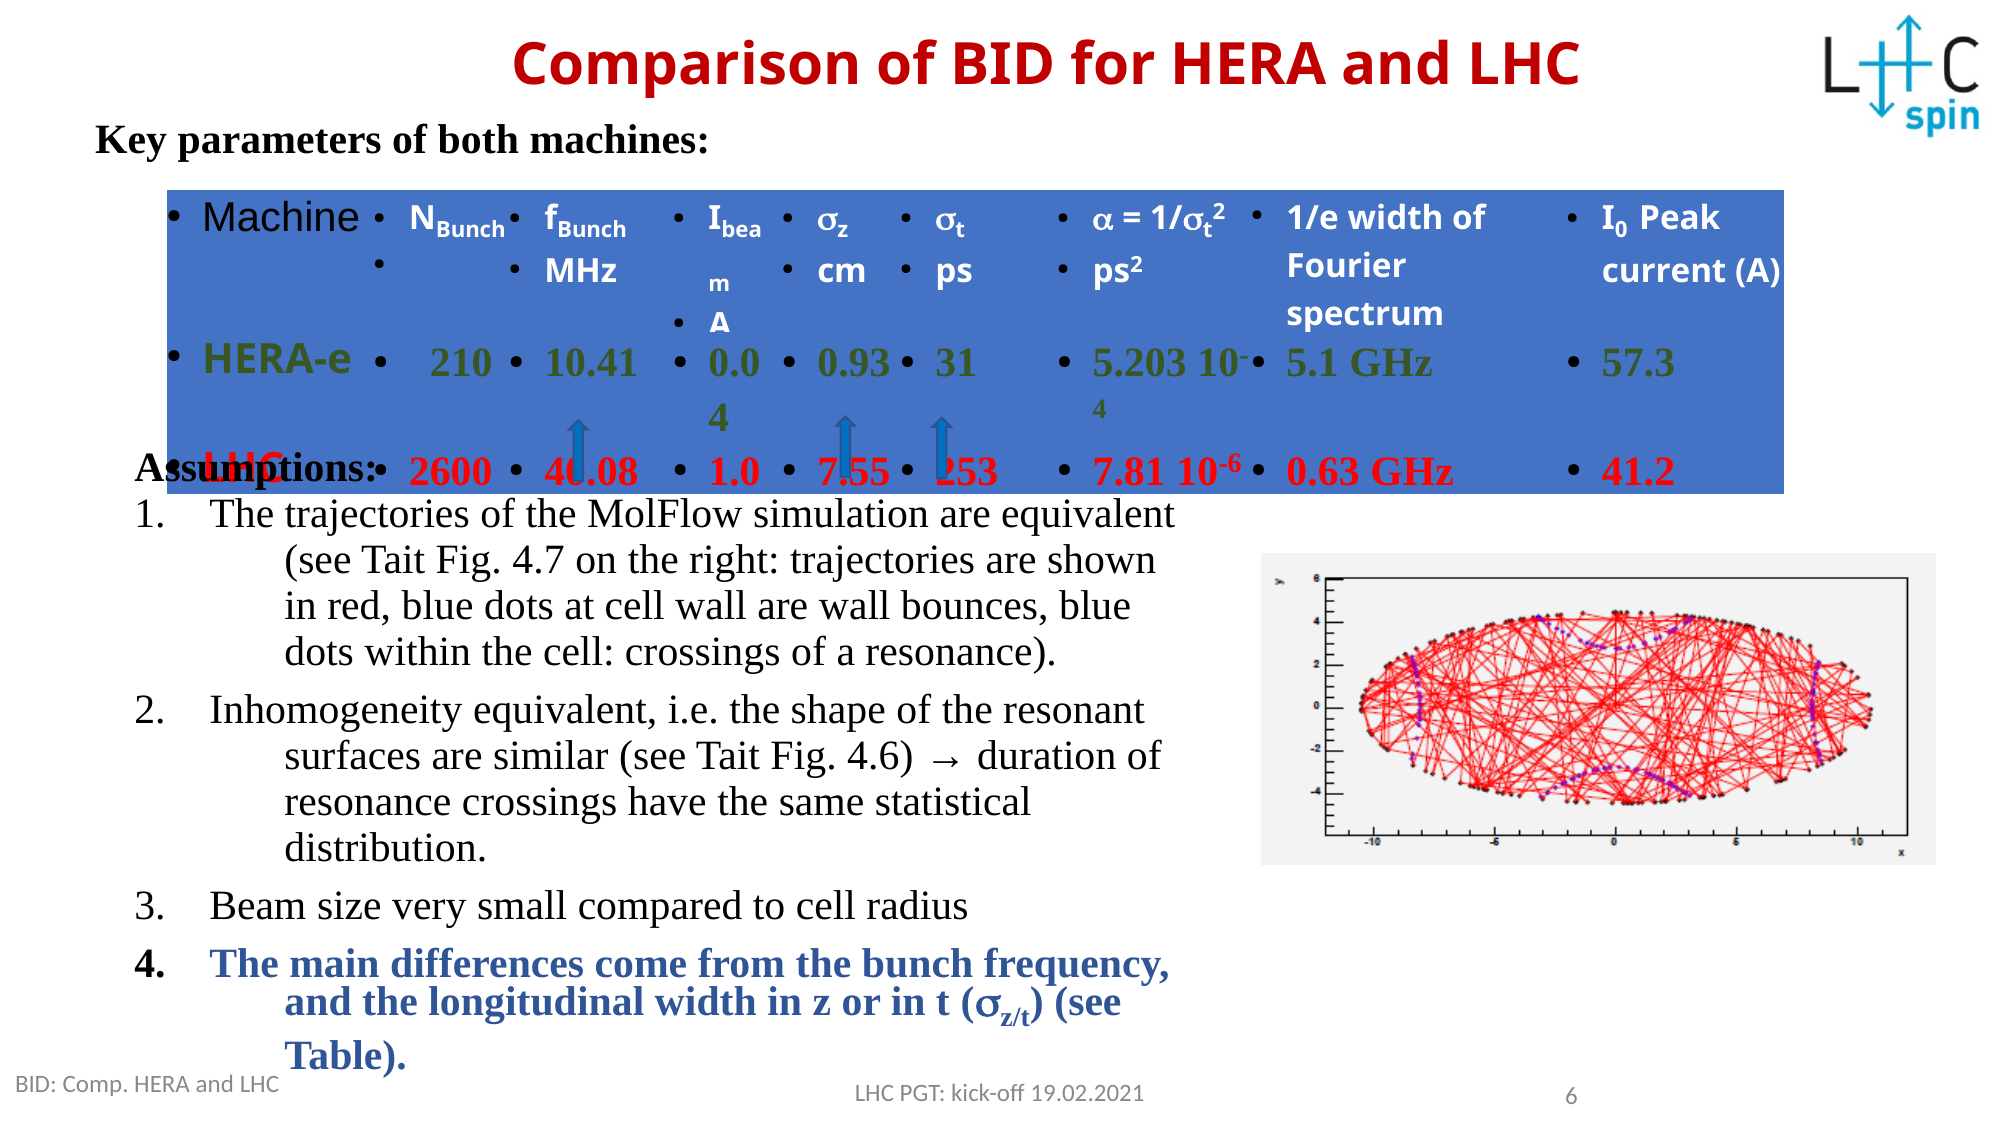

Comparison of BID for HERA and LHC
Key parameters of both machines:
| Machine | NBunch | fBunch MHz | Ibeam A | sz cm | st ps | a = 1/st2 ps2 | 1/e width of Fourier spectrum | I0 Peak current (A) |
| --- | --- | --- | --- | --- | --- | --- | --- | --- |
| HERA-e | 210 | 10.41 | 0.04 | 0.93 | 31 | 5.203 10-4 | 5.1 GHz | 57.3 |
| LHC | 2600 | 40.08 | 1.0 | 7.55 | 253 | 7.81 10-6 | 0.63 GHz | 41.2 |
Assumptions:
The trajectories of the MolFlow simulation are equivalent (see Tait Fig. 4.7 on the right: trajectories are shown in red, blue dots at cell wall are wall bounces, blue dots within the cell: crossings of a resonance).
Inhomogeneity equivalent, i.e. the shape of the resonant surfaces are similar (see Tait Fig. 4.6) → duration of resonance crossings have the same statistical distribution.
Beam size very small compared to cell radius
The main differences come from the bunch frequency, and the longitudinal width in z or in t (sz/t) (see Table).
BID: Comp. HERA and LHC
LHC PGT: kick-off 19.02.2021